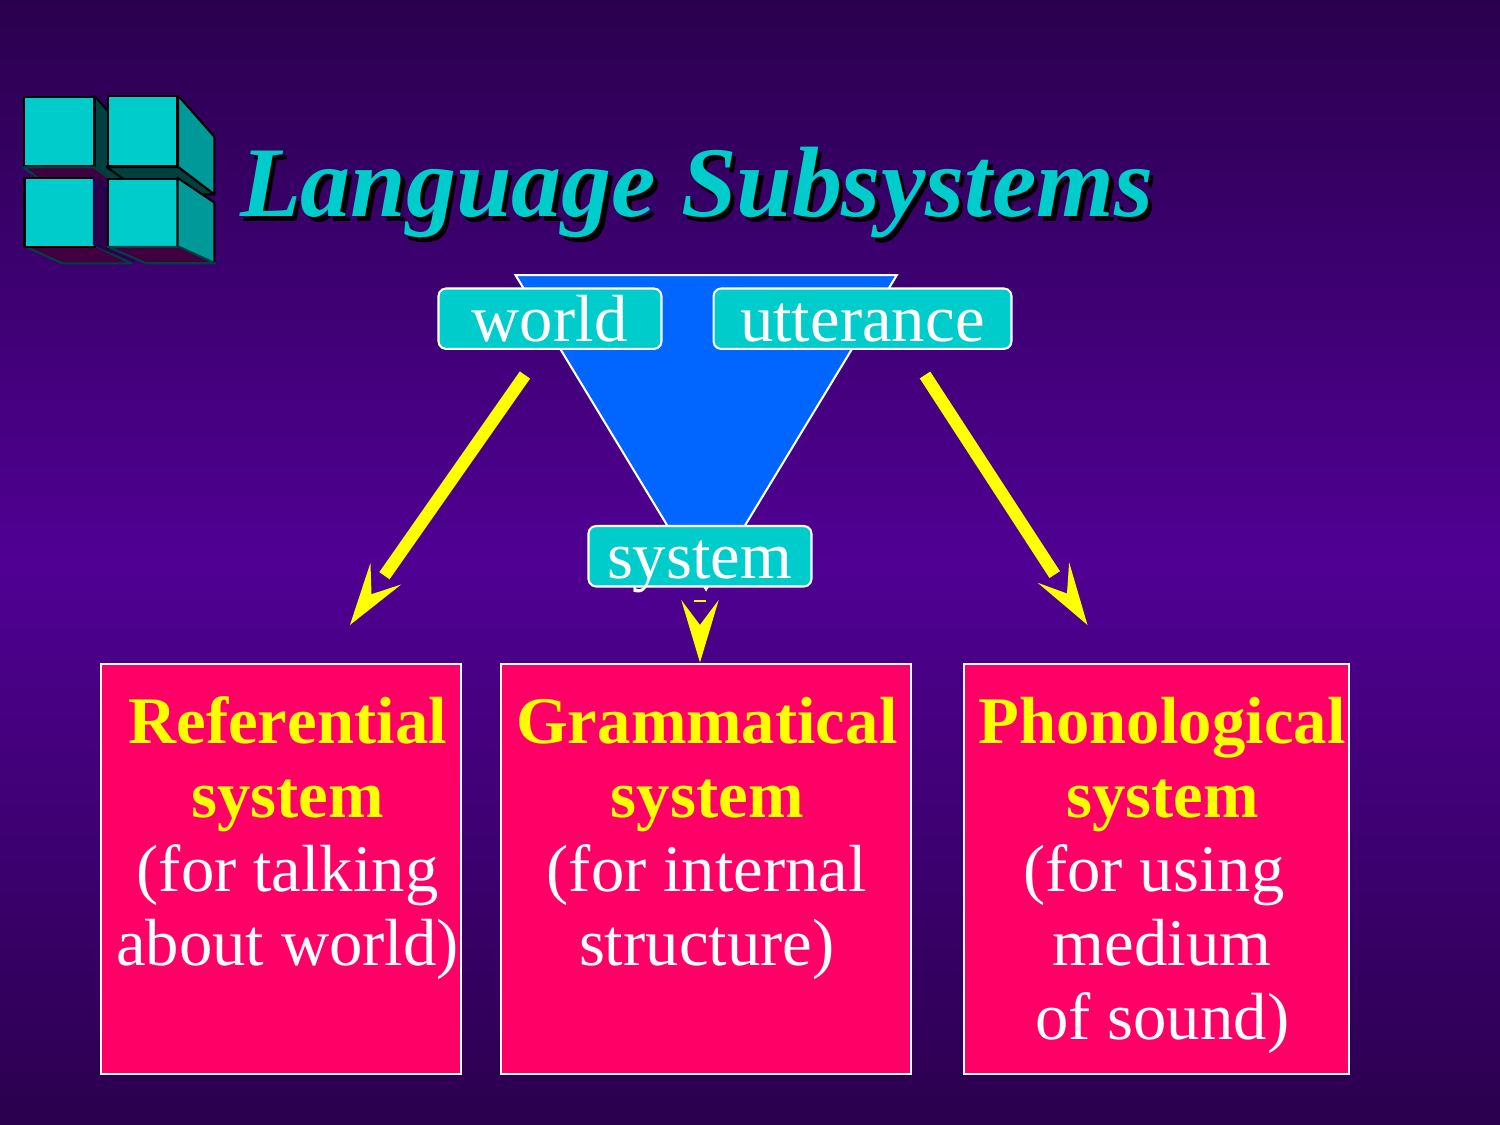

# Language Subsystems
world
utterance
Referential
system
(for talking
about world)
Phonological
system
(for using
medium
of sound)
system
Grammatical
system
(for internal
structure)